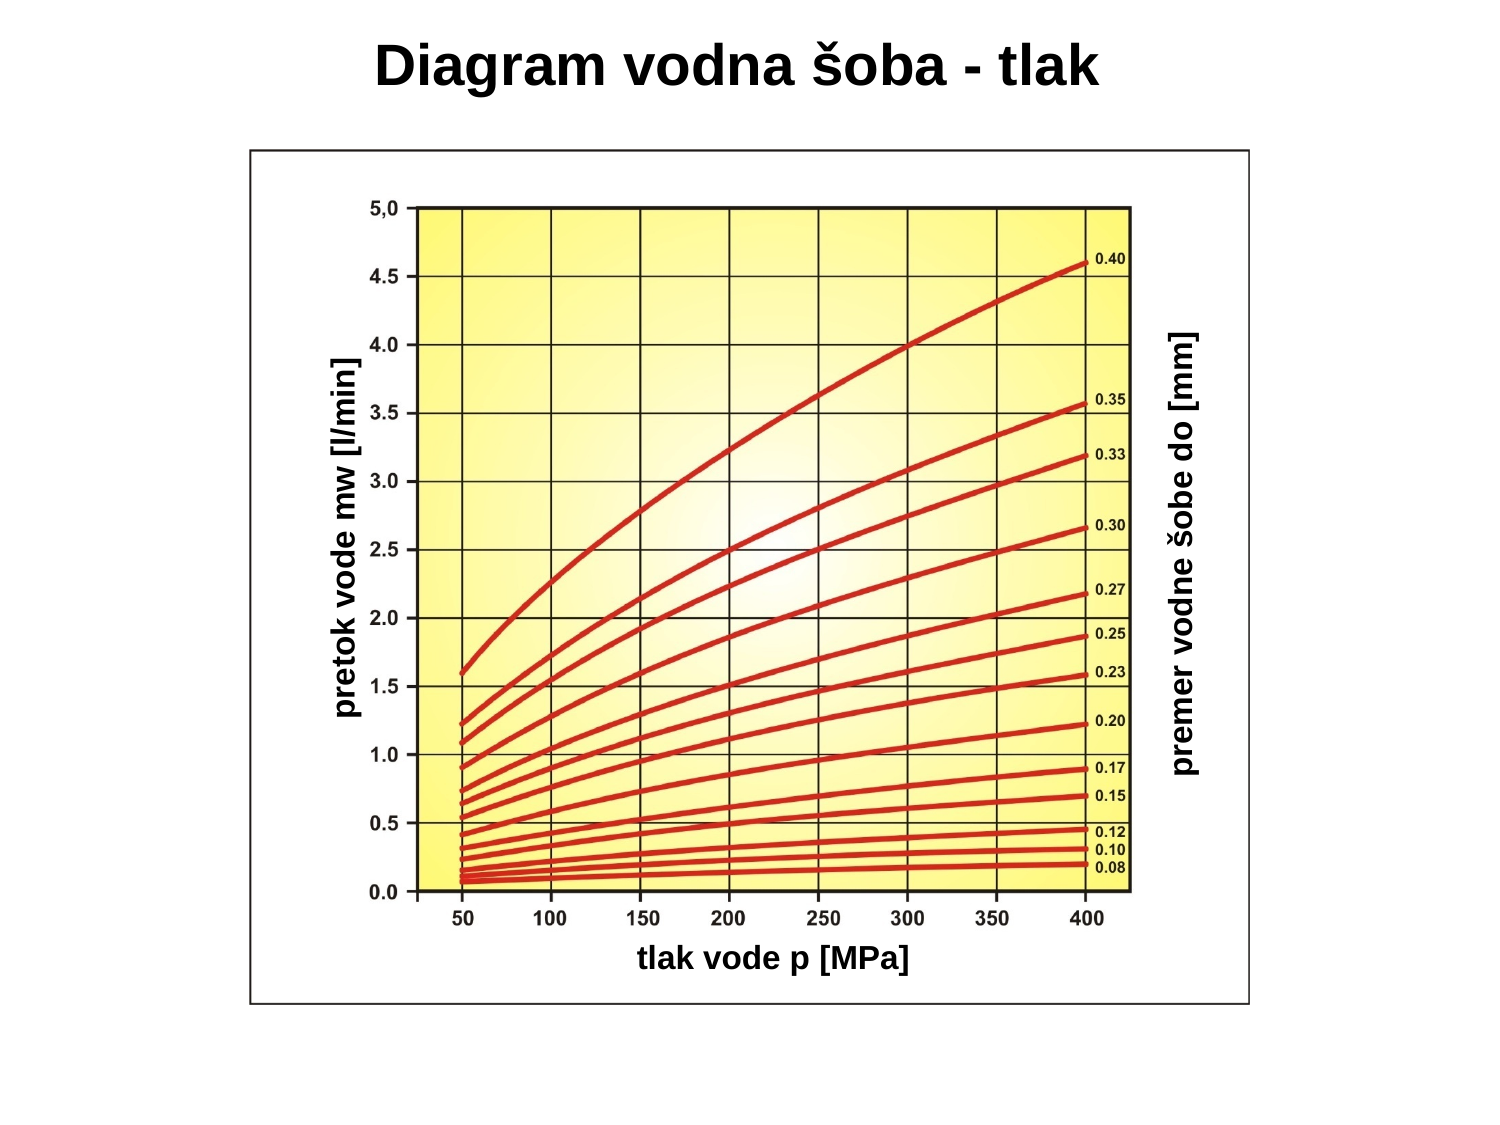

# Diagram vodna šoba - tlak
pretok vode mw [l/min]
premer vodne šobe do [mm]
tlak vode p [MPa]